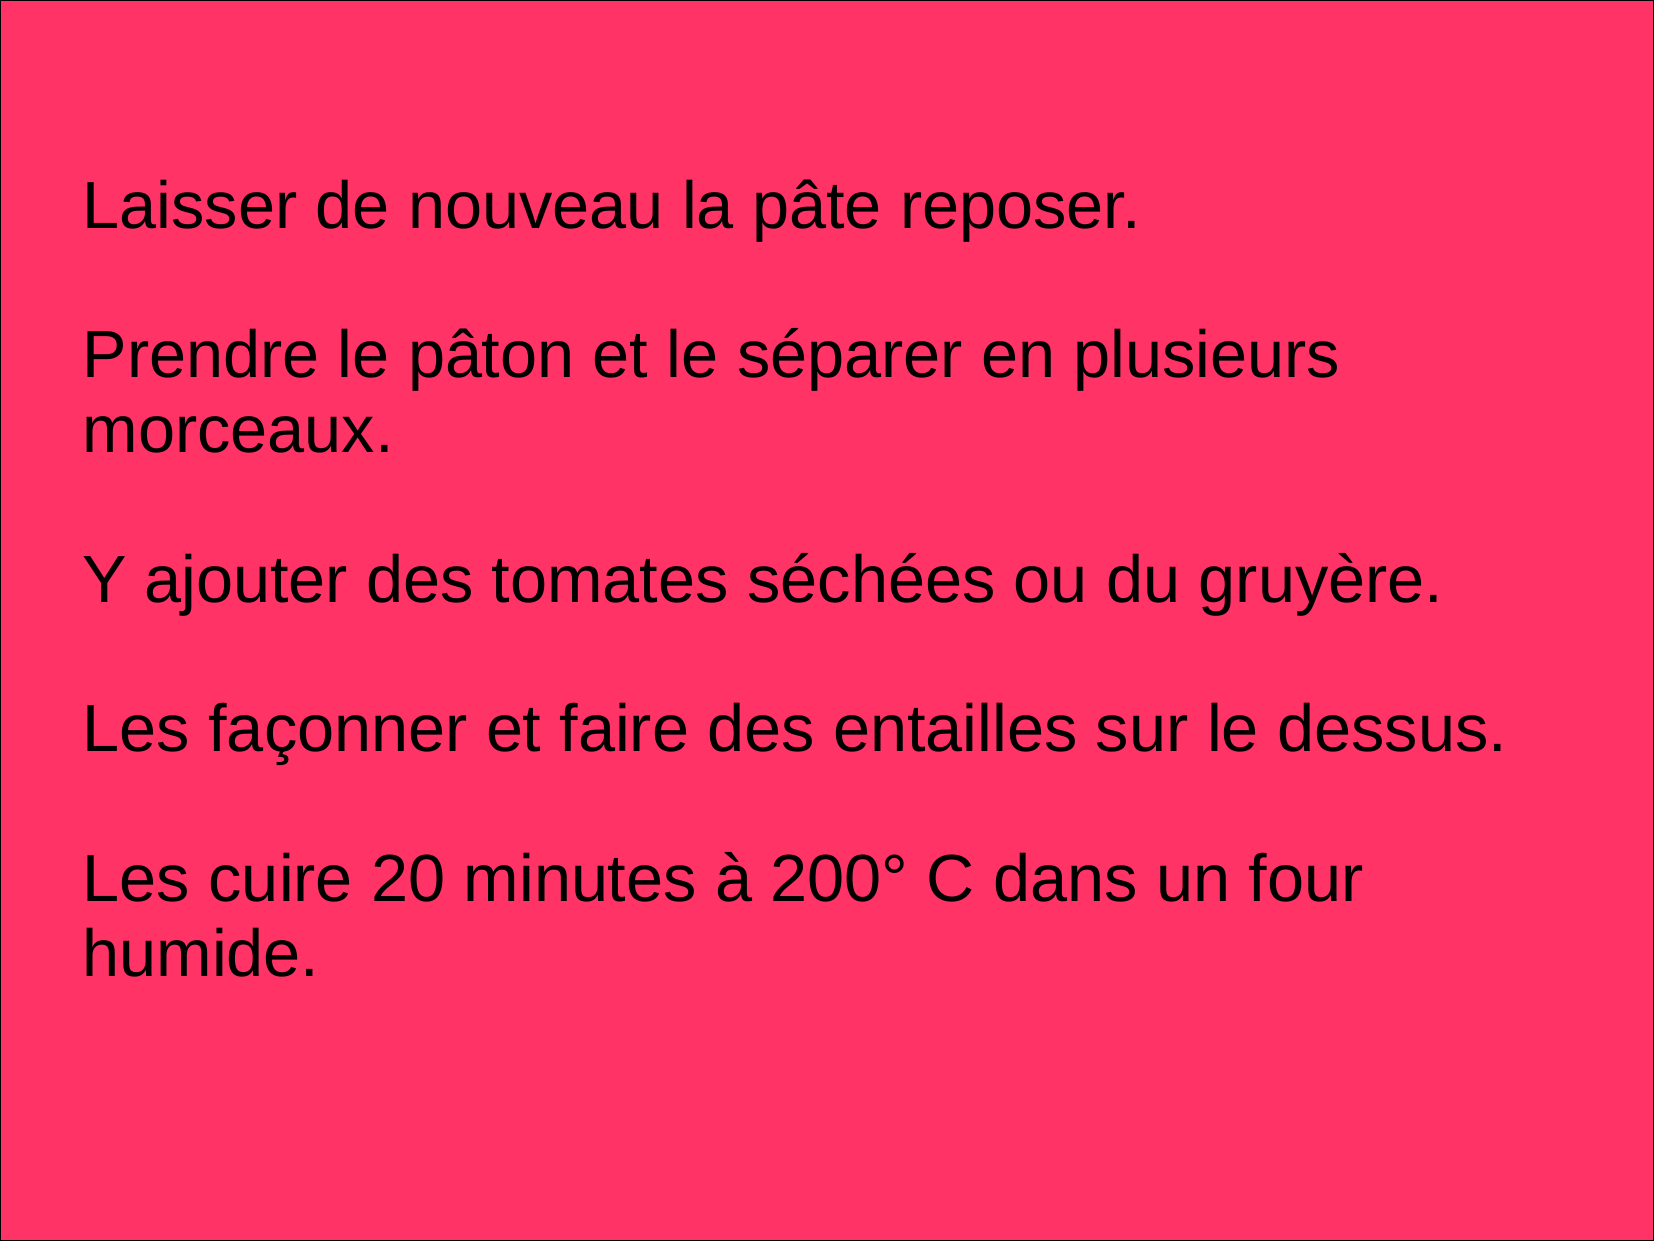

# Laisser de nouveau la pâte reposer.
Prendre le pâton et le séparer en plusieurs morceaux.
Y ajouter des tomates séchées ou du gruyère.
Les façonner et faire des entailles sur le dessus.
Les cuire 20 minutes à 200° C dans un four humide.